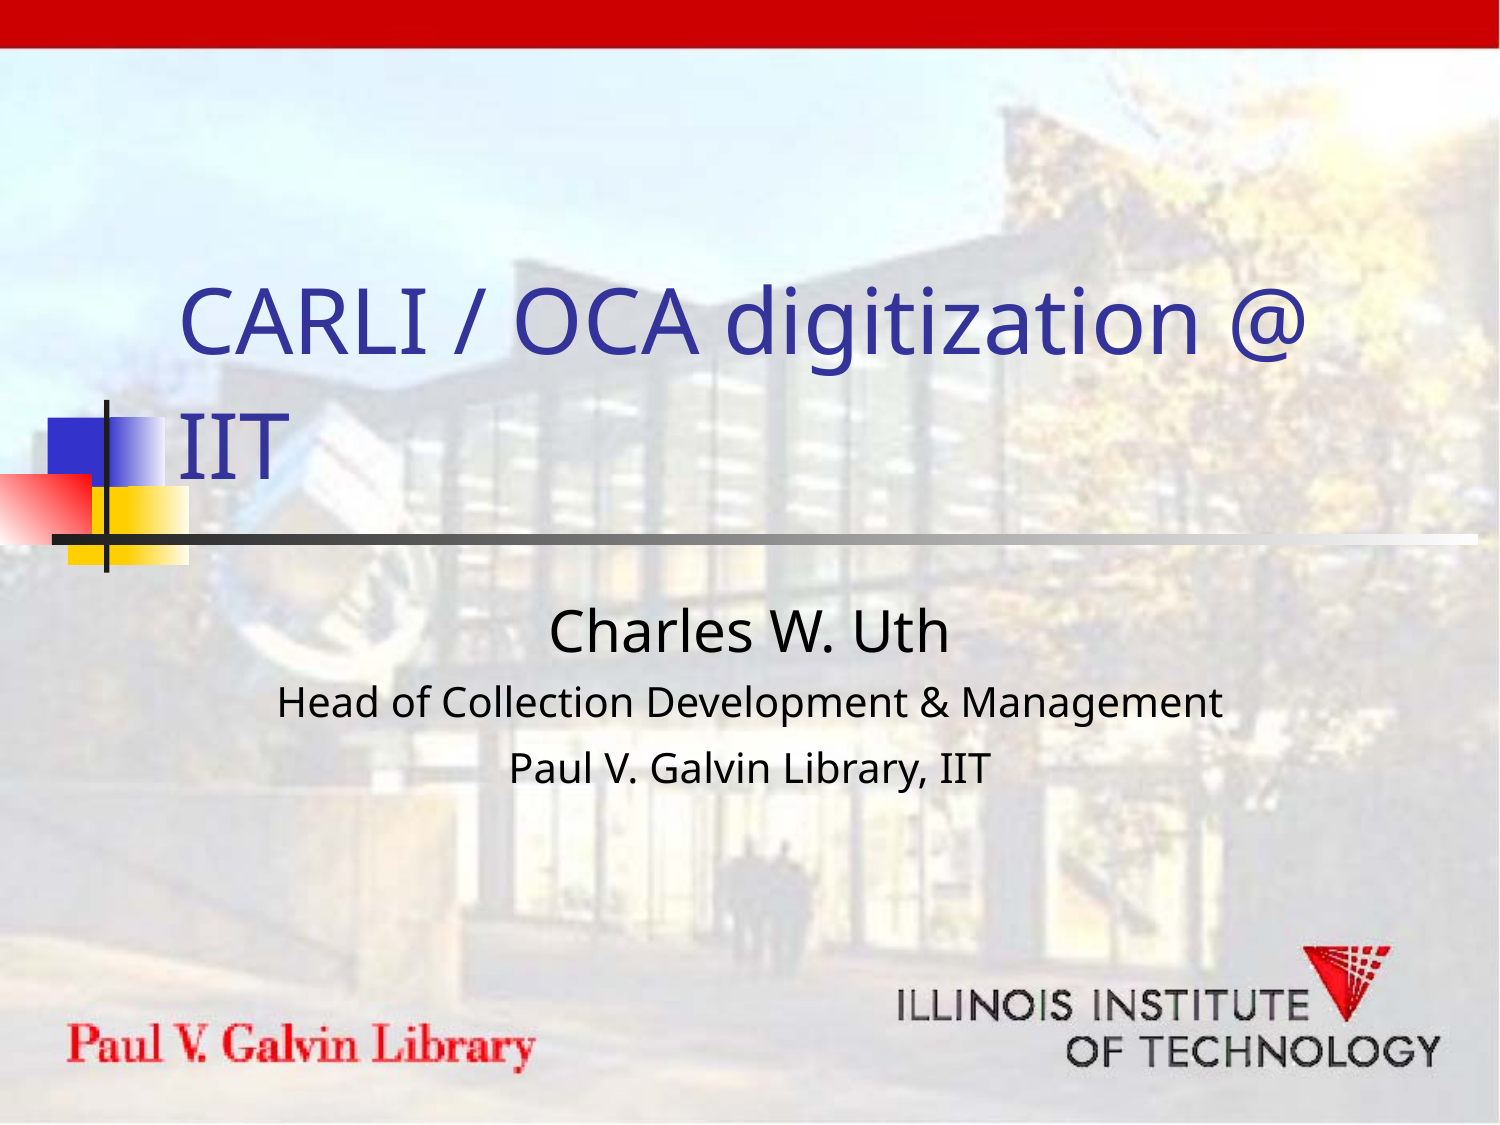

# CARLI / OCA digitization @ IIT
Charles W. Uth
Head of Collection Development & Management
Paul V. Galvin Library, IIT